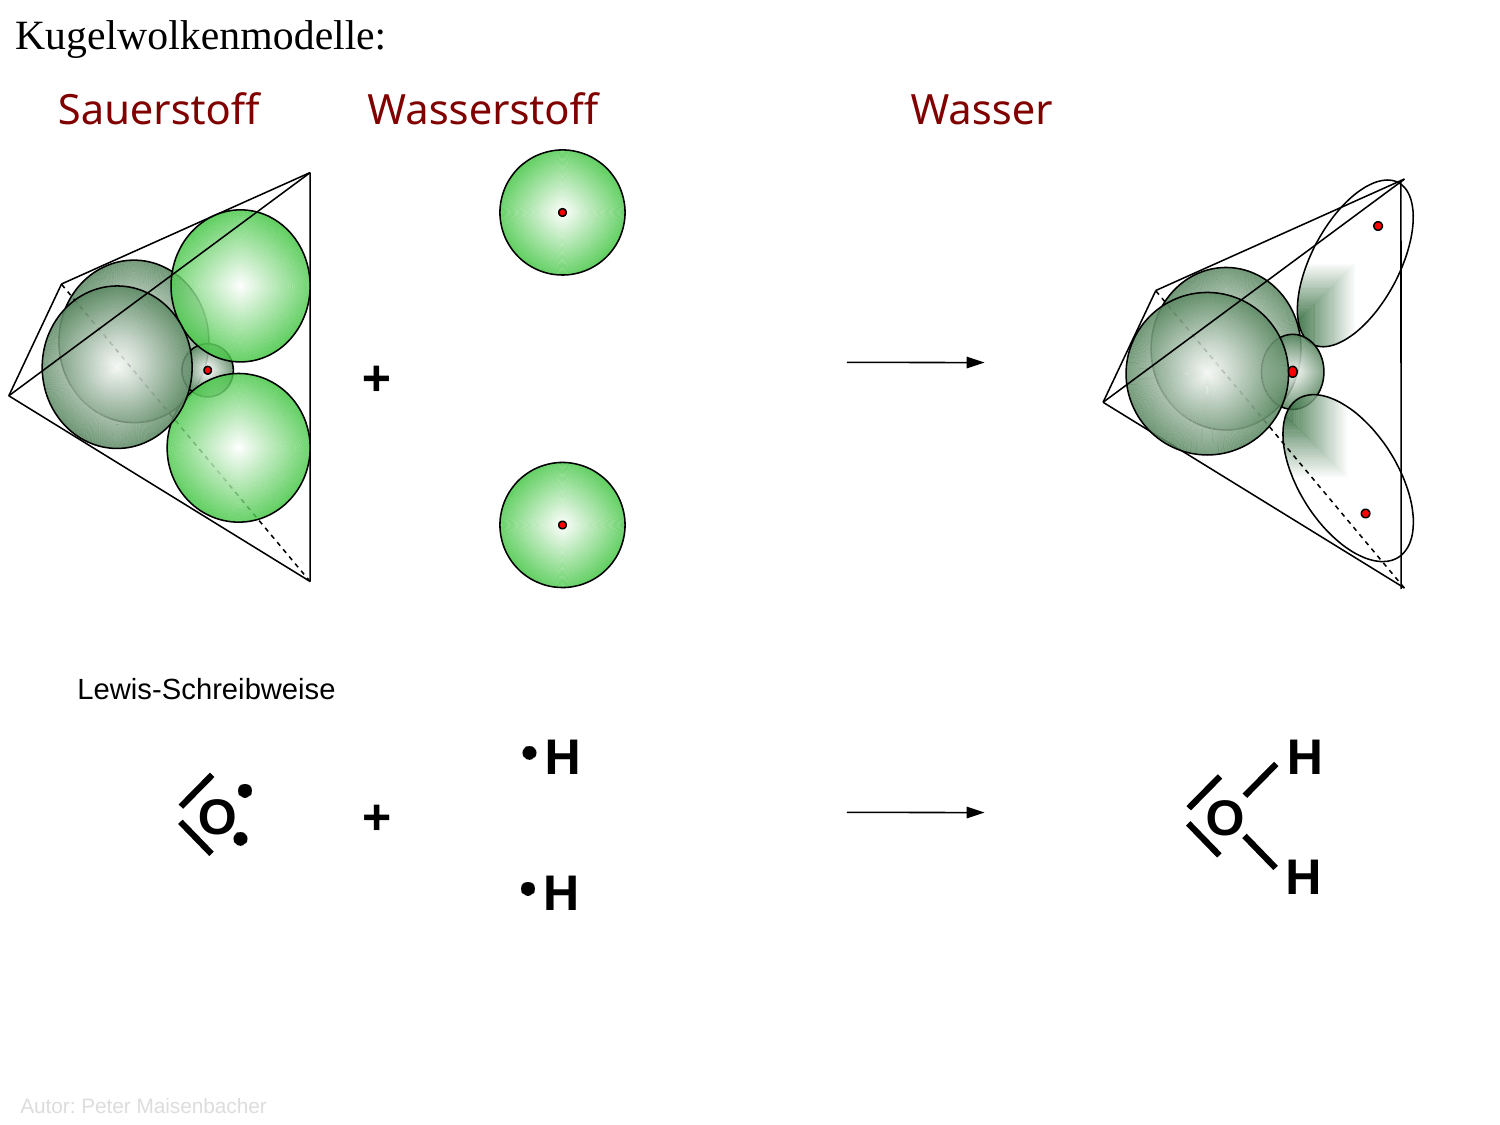

Kugelwolkenmodelle:
 Sauerstoff Wasserstoff Wasser
+
Lewis-Schreibweise
H
H
O
+
O
H
H
Autor: Peter Maisenbacher